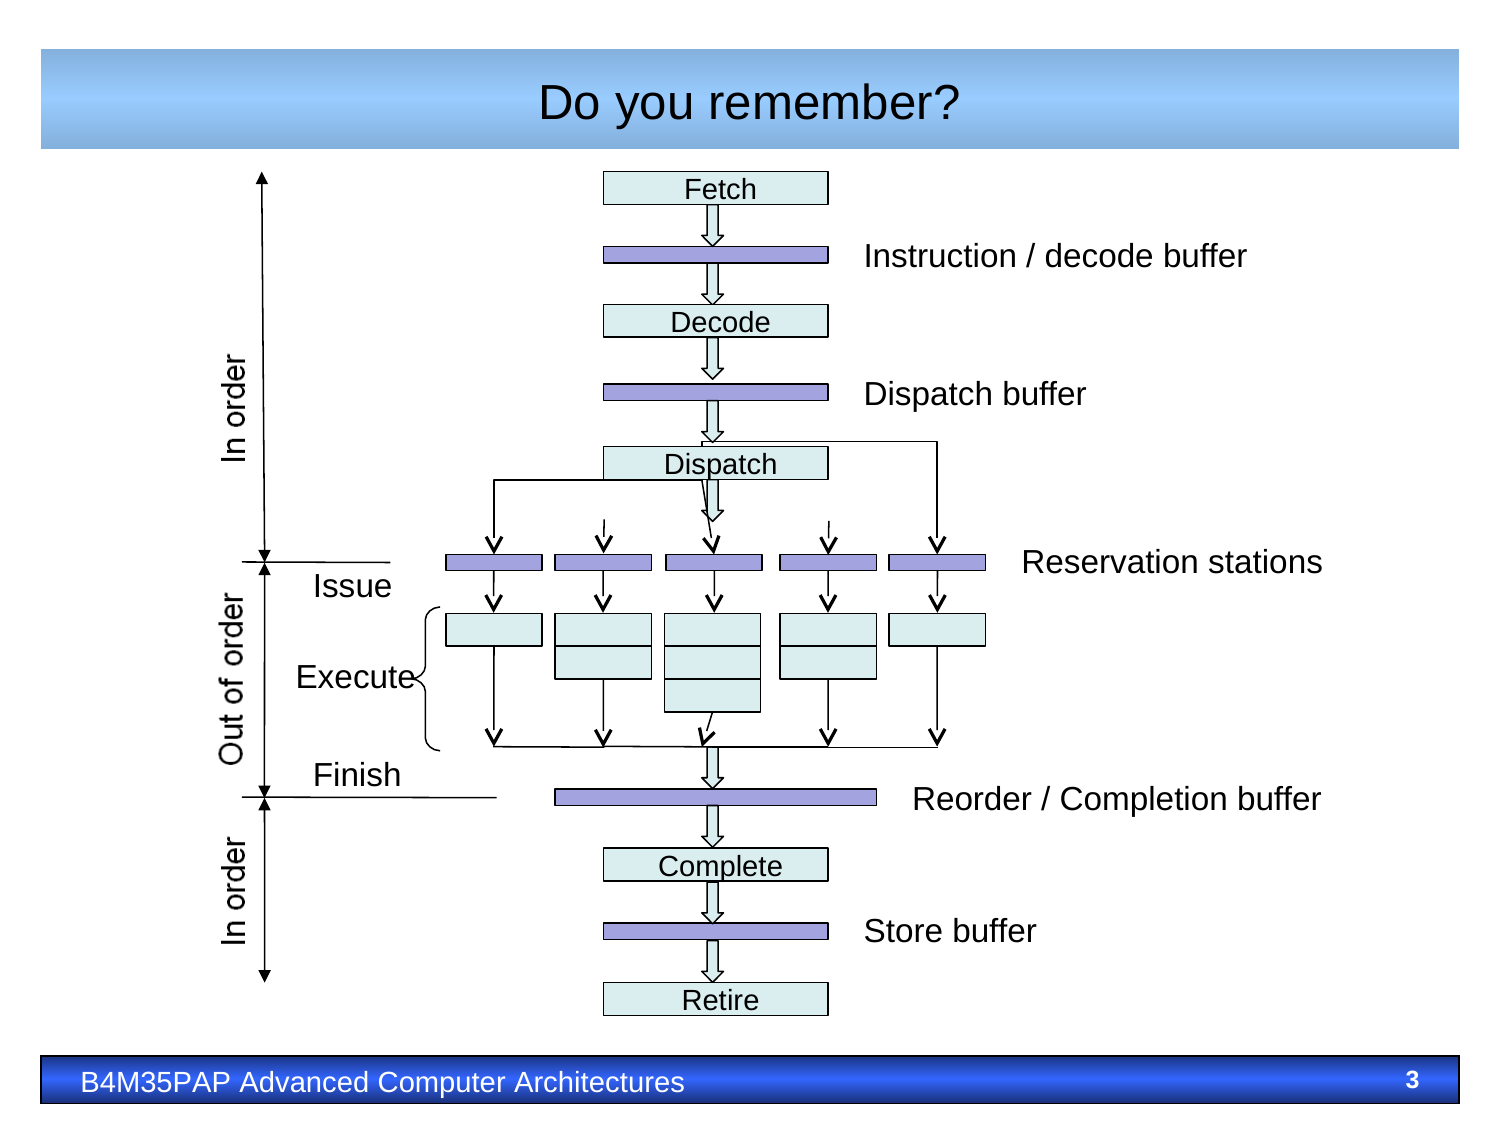

# Do you remember?
Fetch
Instruction / decode buffer
Decode
Dispatch buffer
Dispatch
Reservation stations
Issue
Execute
Finish
Reorder / Completion buffer
Complete
Store buffer
Retire